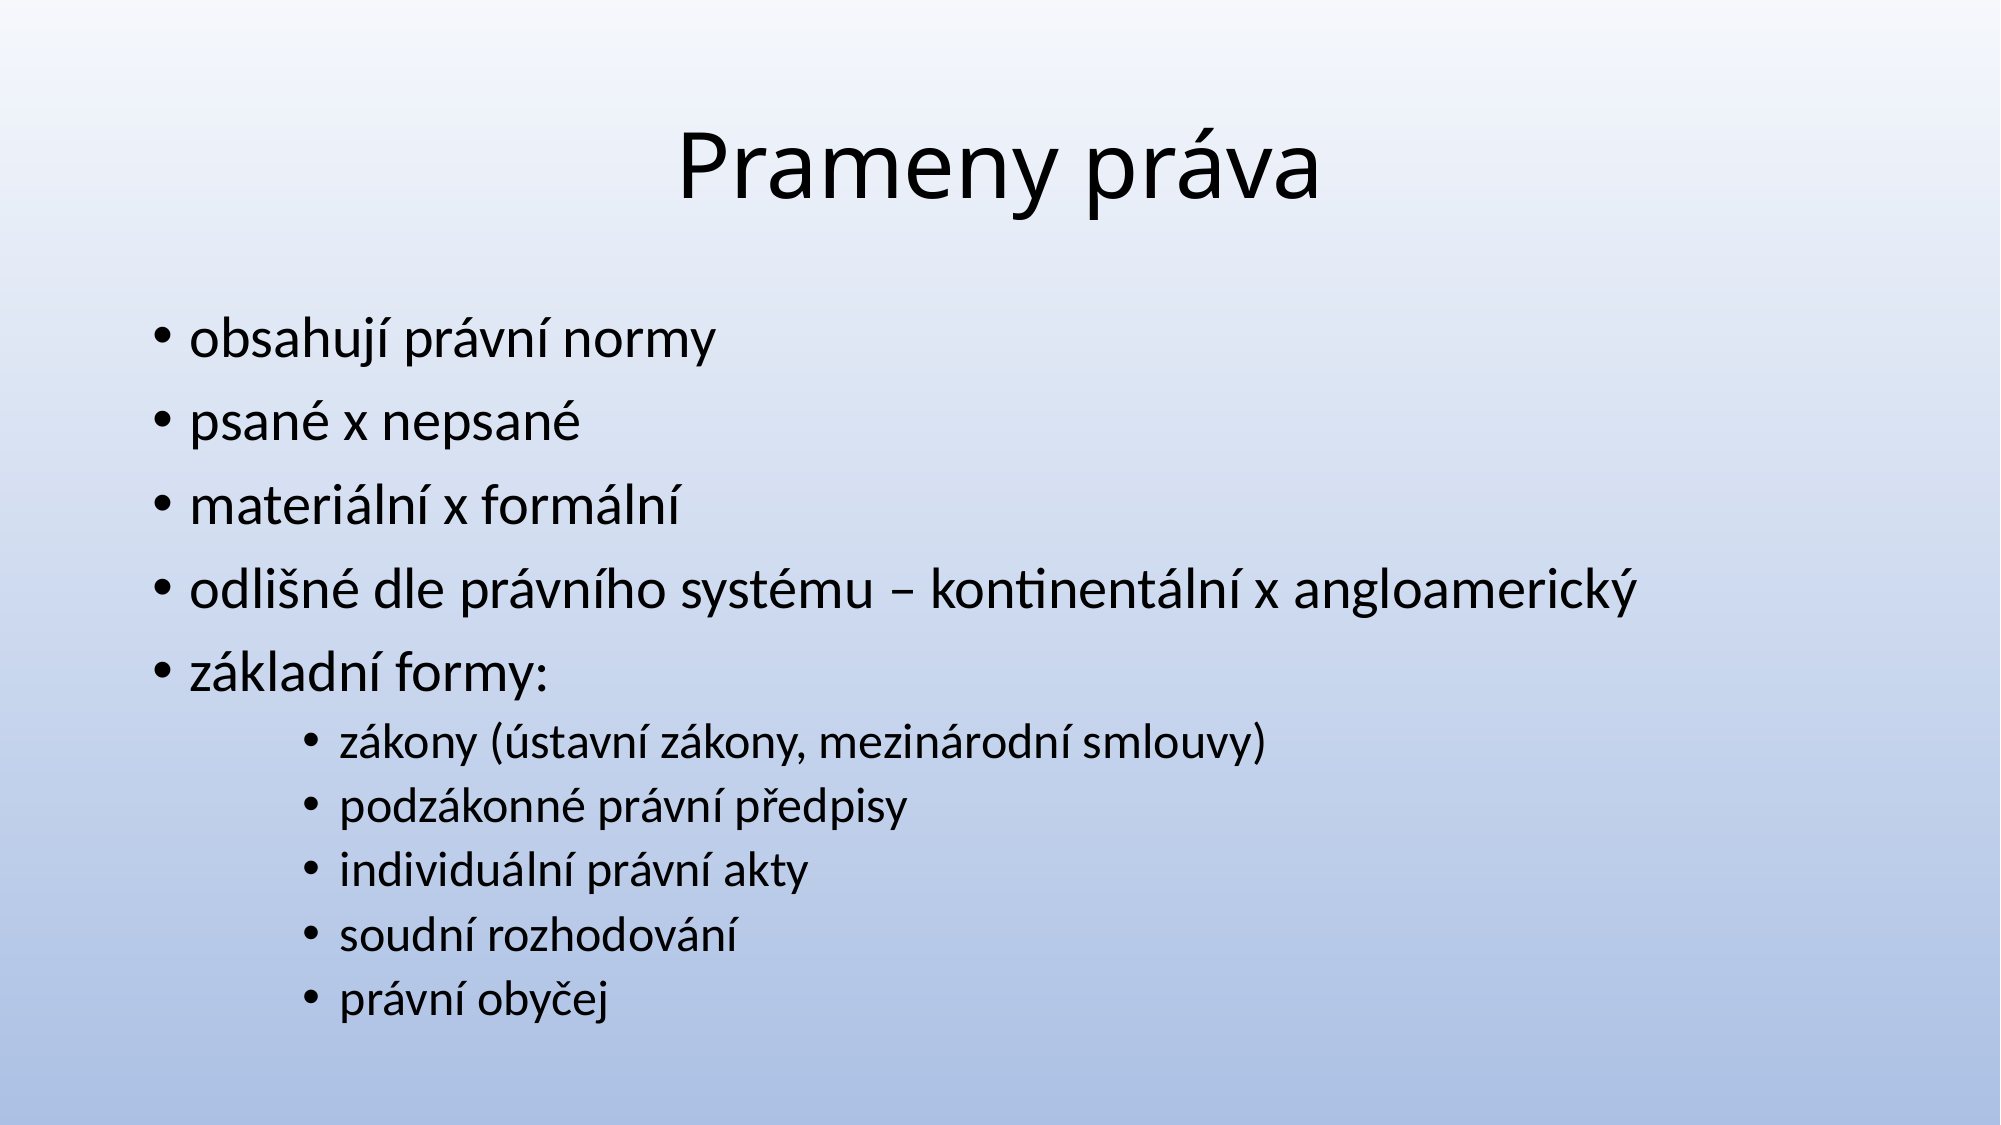

# Prameny práva
obsahují právní normy
psané x nepsané
materiální x formální
odlišné dle právního systému – kontinentální x angloamerický
základní formy:
zákony (ústavní zákony, mezinárodní smlouvy)
podzákonné právní předpisy
individuální právní akty
soudní rozhodování
právní obyčej